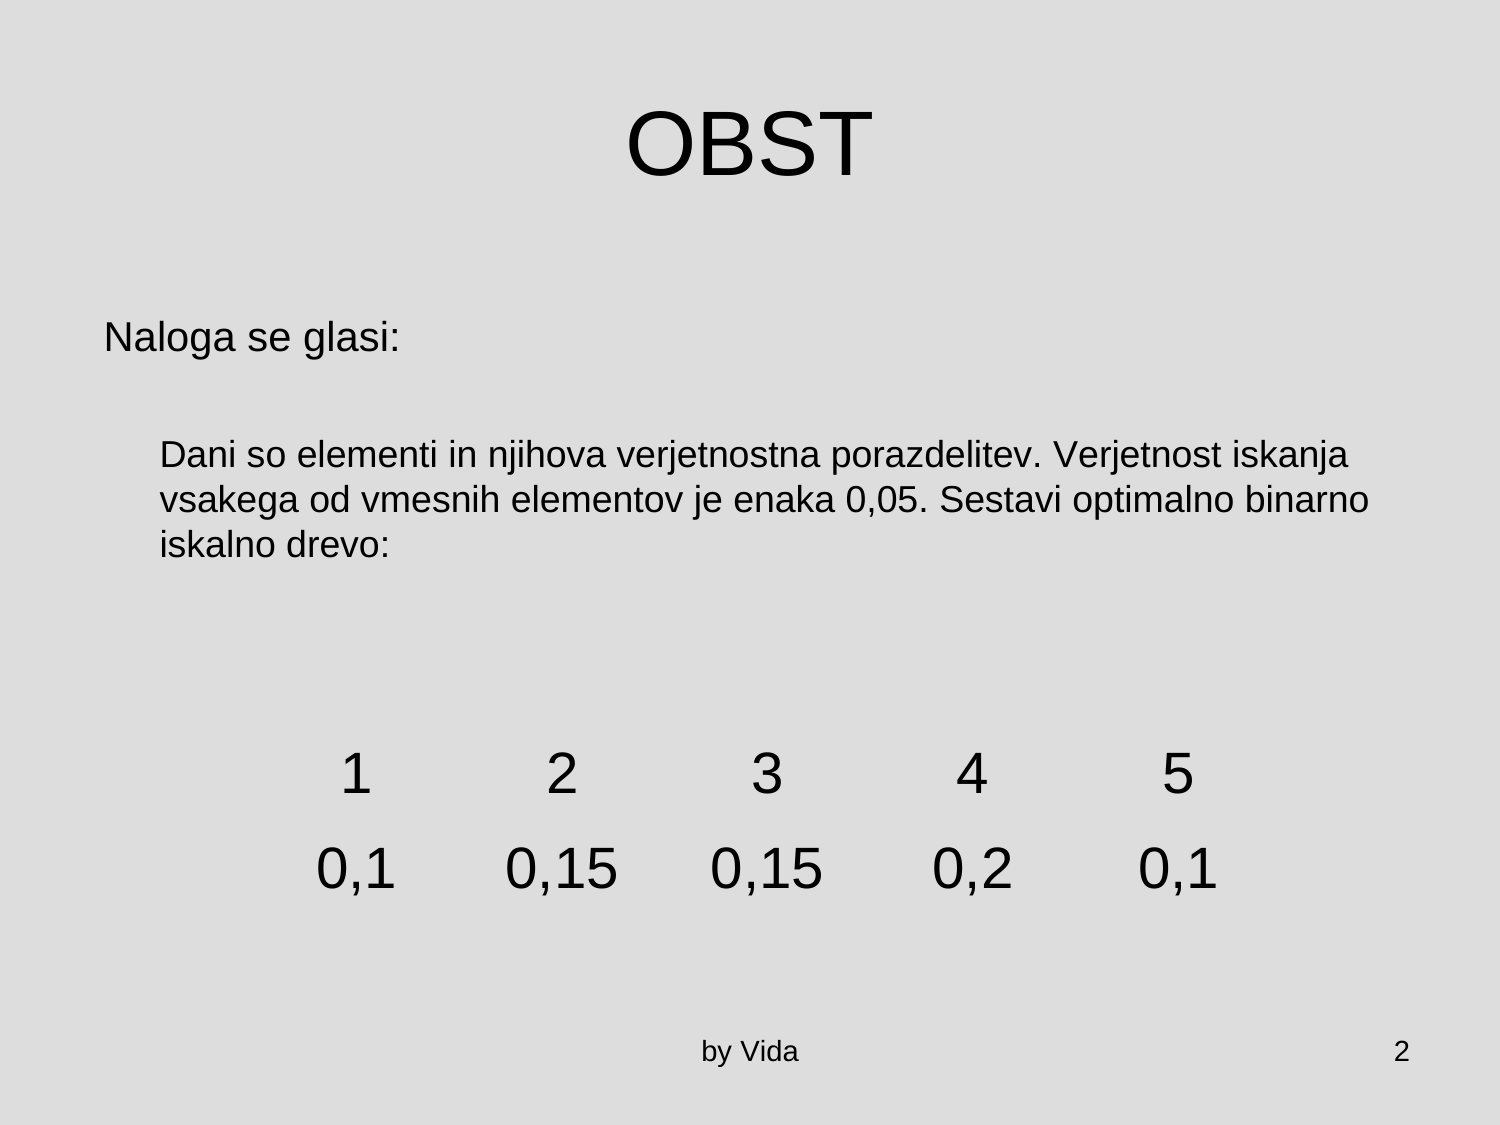

# OBST
Naloga se glasi:
	Dani so elementi in njihova verjetnostna porazdelitev. Verjetnost iskanja vsakega od vmesnih elementov je enaka 0,05. Sestavi optimalno binarno iskalno drevo:
| 1 | 2 | 3 | 4 | 5 |
| --- | --- | --- | --- | --- |
| 0,1 | 0,15 | 0,15 | 0,2 | 0,1 |
by Vida